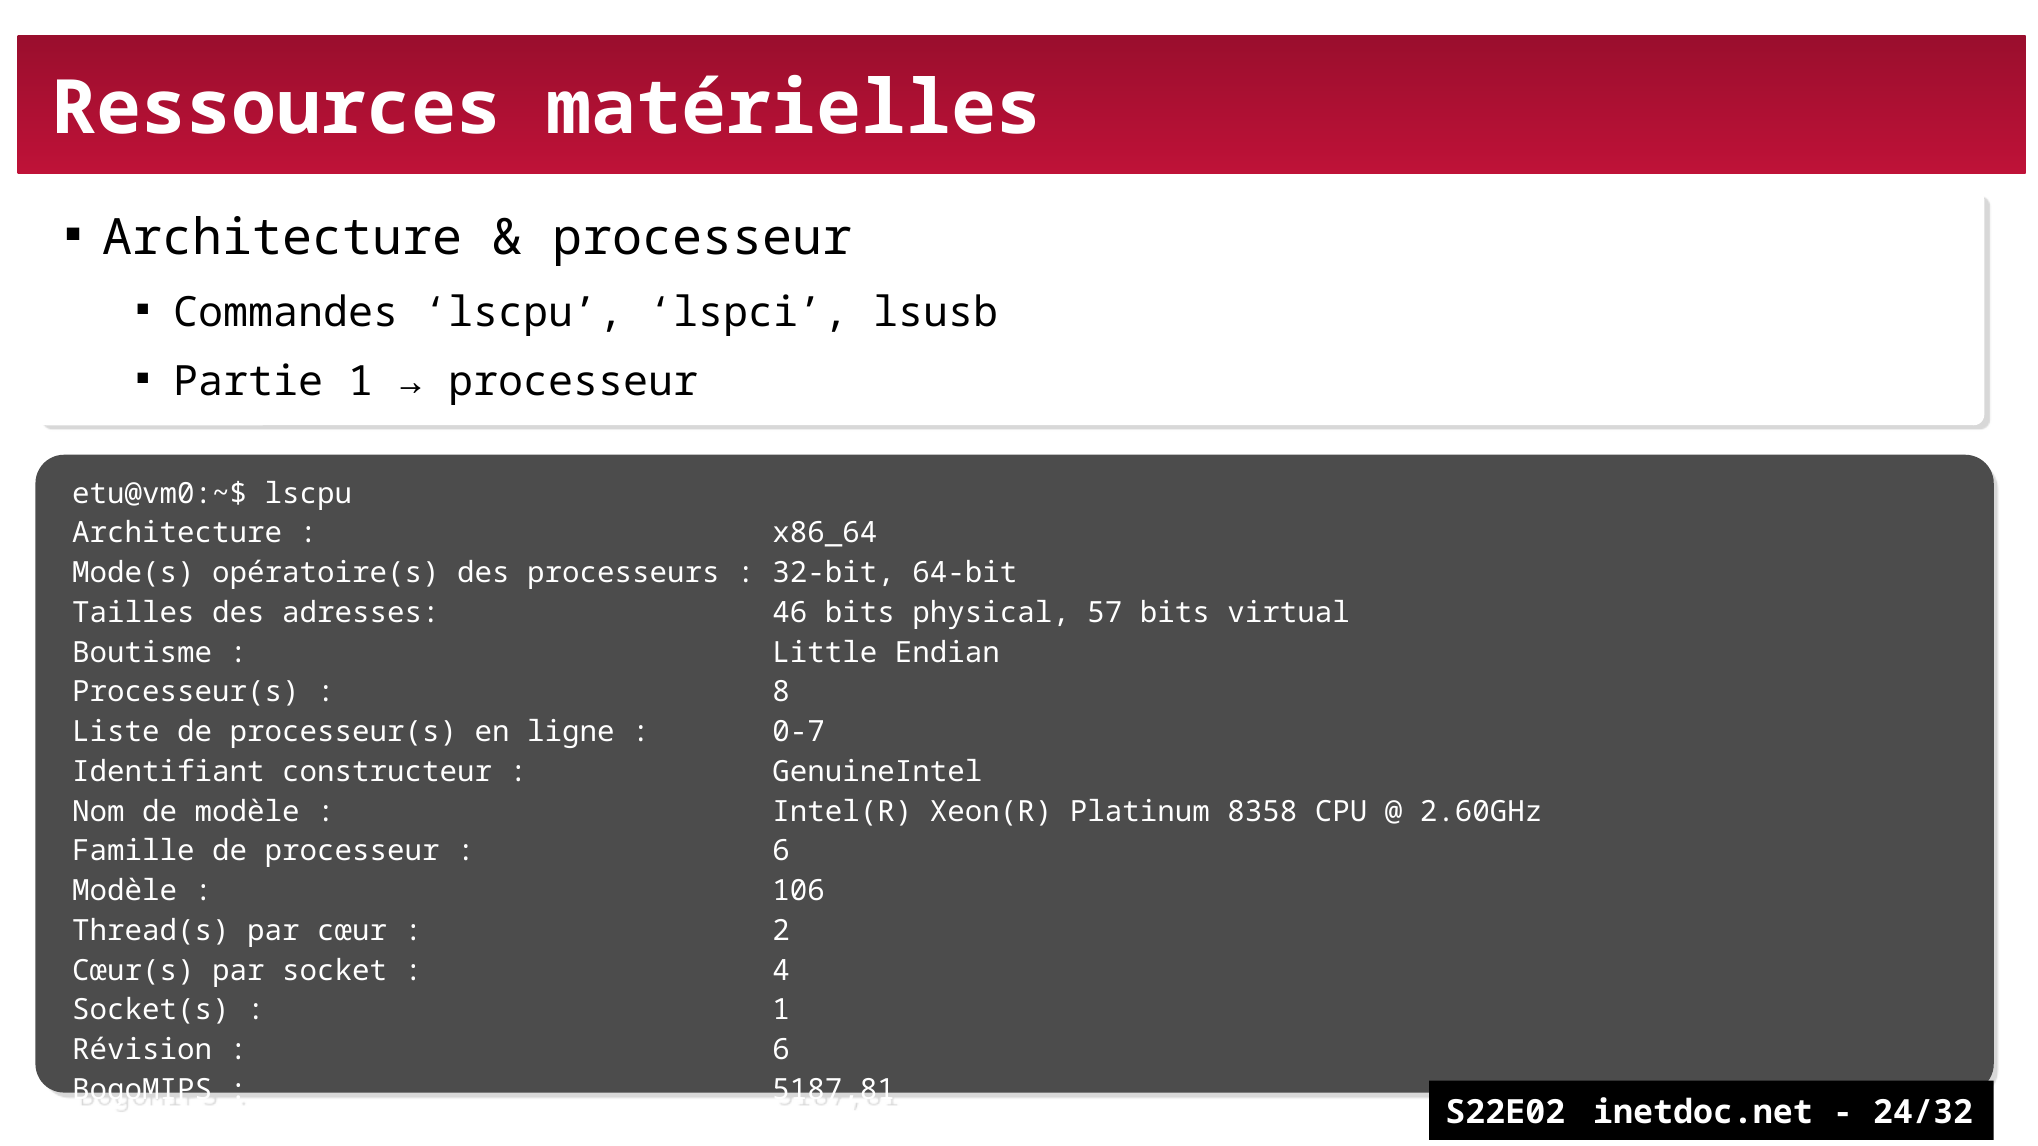

Ressources matérielles
Architecture & processeur
Commandes ‘lscpu’, ‘lspci’, lsusb
Partie 1 → processeur
etu@vm0:~$ lscpu
Architecture : x86_64
Mode(s) opératoire(s) des processeurs : 32-bit, 64-bit
Tailles des adresses: 46 bits physical, 57 bits virtual
Boutisme : Little Endian
Processeur(s) : 8
Liste de processeur(s) en ligne : 0-7
Identifiant constructeur : GenuineIntel
Nom de modèle : Intel(R) Xeon(R) Platinum 8358 CPU @ 2.60GHz
Famille de processeur : 6
Modèle : 106
Thread(s) par cœur : 2
Cœur(s) par socket : 4
Socket(s) : 1
Révision : 6
BogoMIPS : 5187,81
S22E02	inetdoc.net - /32